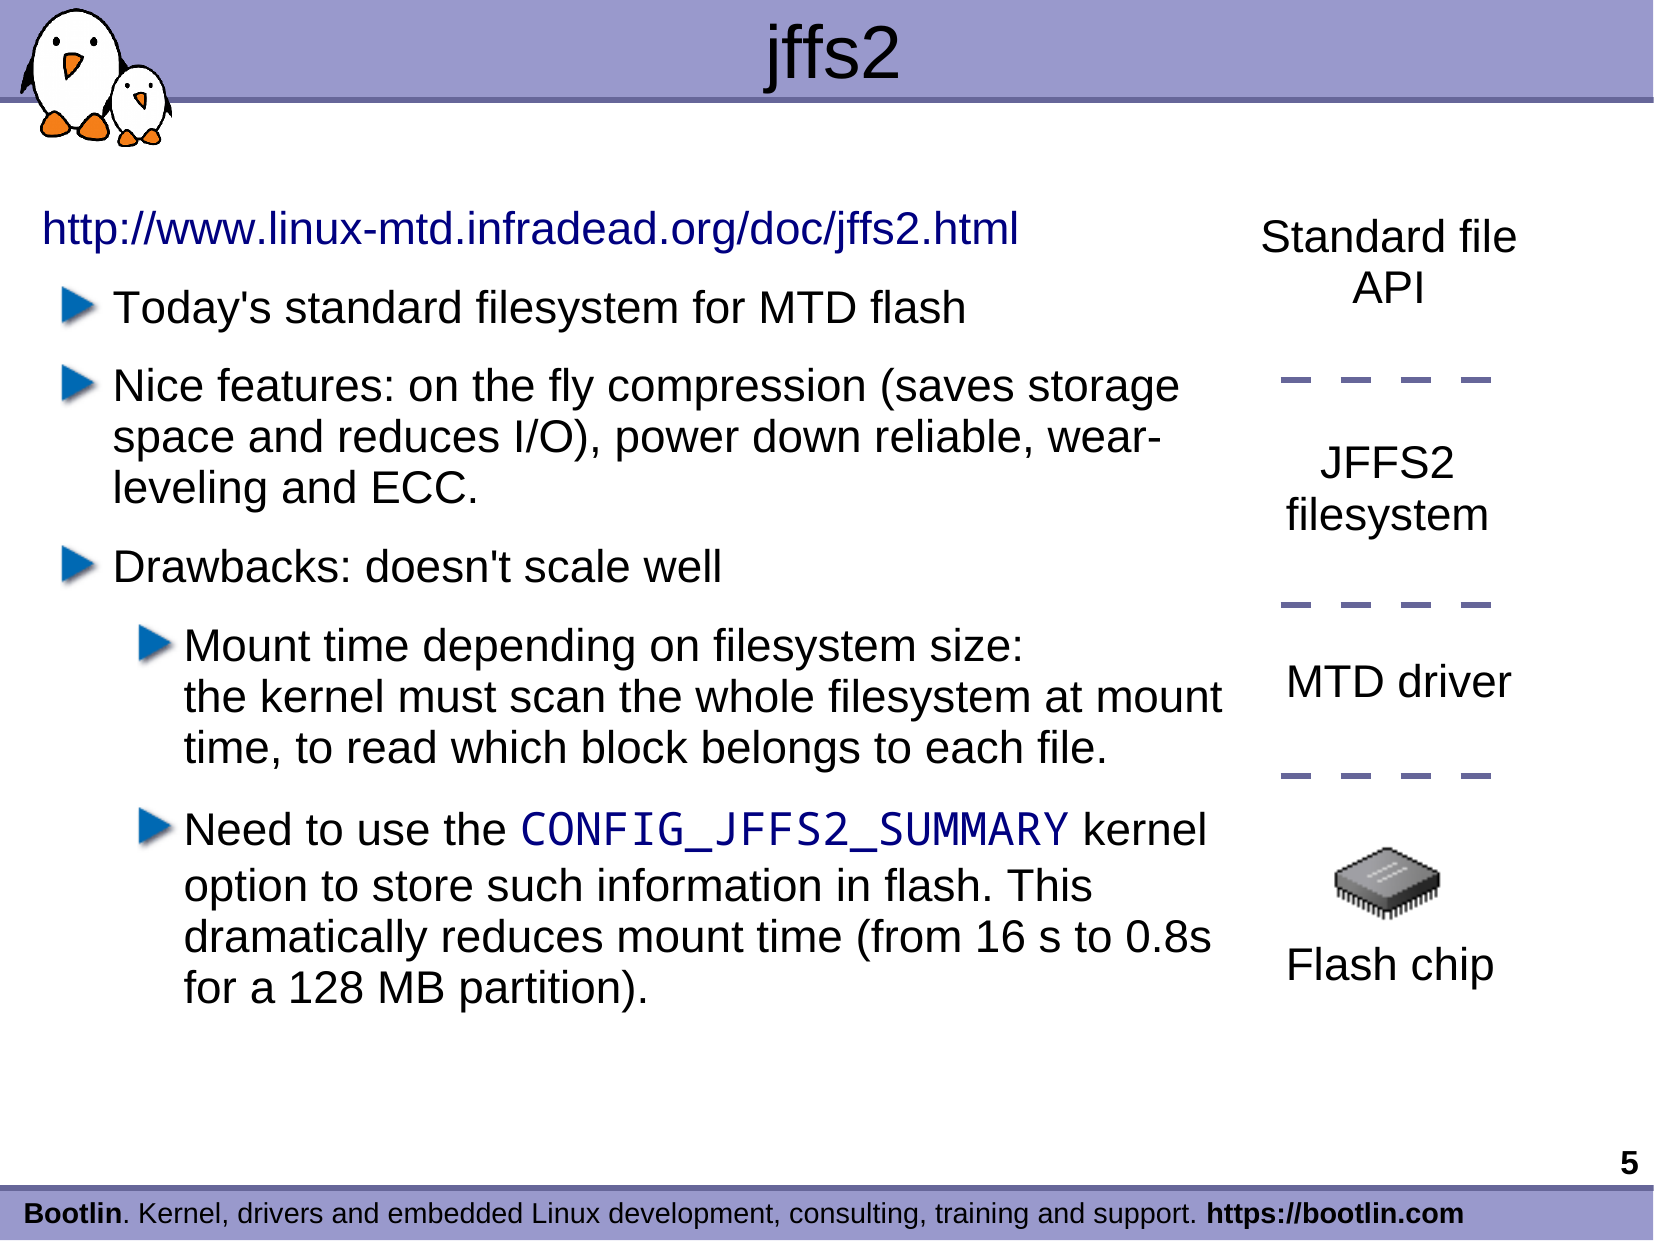

# jffs2
http://www.linux-mtd.infradead.org/doc/jffs2.html
Today's standard filesystem for MTD flash
Nice features: on the fly compression (saves storage space and reduces I/O), power down reliable, wear-leveling and ECC.
Drawbacks: doesn't scale well
Mount time depending on filesystem size:
the kernel must scan the whole filesystem at mount time, to read which block belongs to each file.
Need to use the CONFIG_JFFS2_SUMMARY kernel option to store such information in flash. This
dramatically reduces mount time (from 16 s to 0.8s for a 128 MB partition).
Standard file
API
JFFS2
filesystem
MTD driver
Flash chip